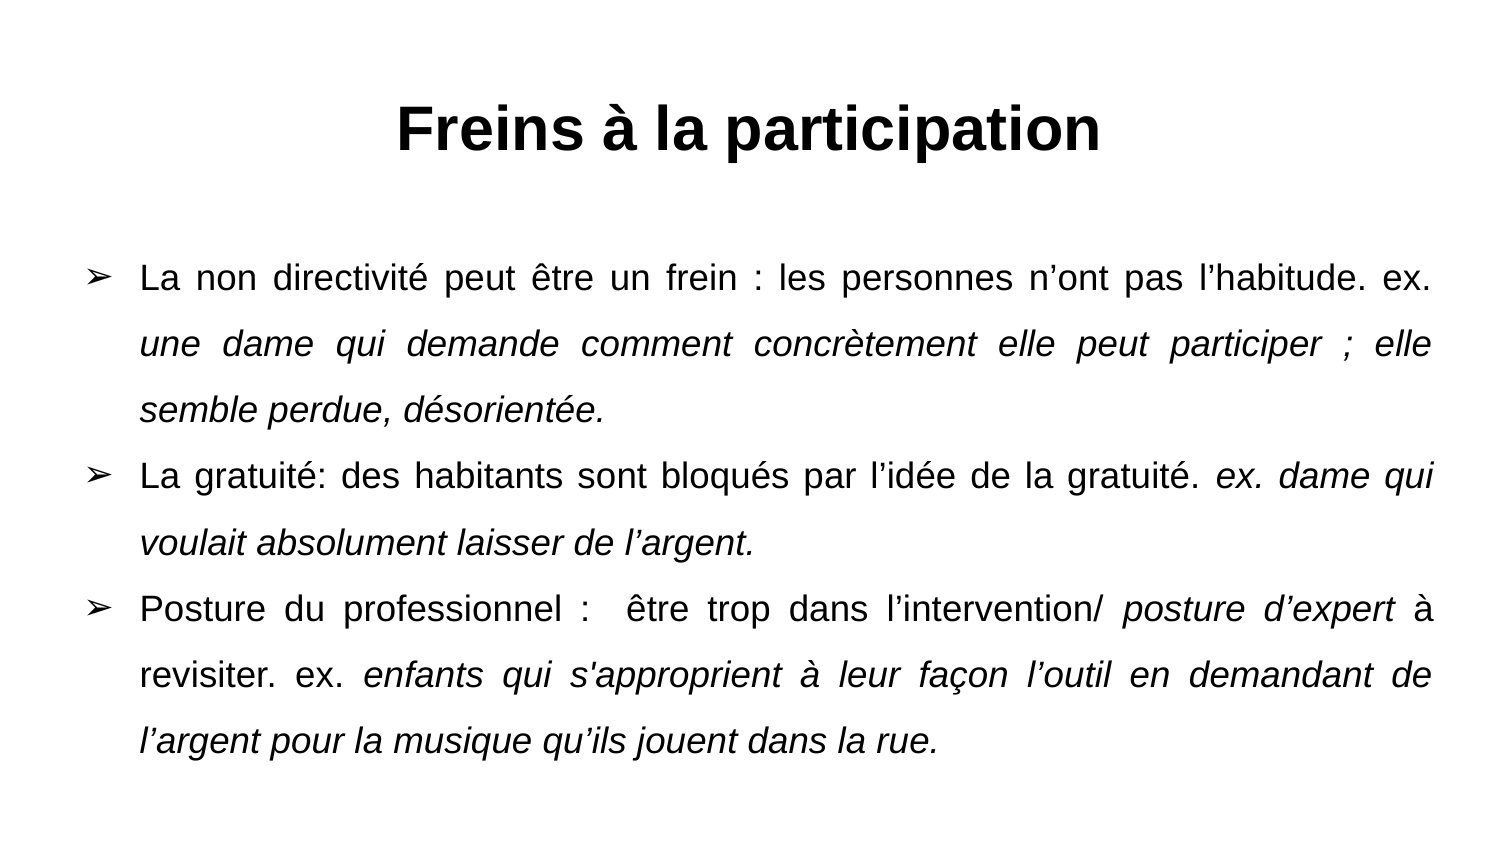

# Freins à la participation
La non directivité peut être un frein : les personnes n’ont pas l’habitude. ex. une dame qui demande comment concrètement elle peut participer ; elle semble perdue, désorientée.
La gratuité: des habitants sont bloqués par l’idée de la gratuité. ex. dame qui voulait absolument laisser de l’argent.
Posture du professionnel : être trop dans l’intervention/ posture d’expert à revisiter. ex. enfants qui s'approprient à leur façon l’outil en demandant de l’argent pour la musique qu’ils jouent dans la rue.